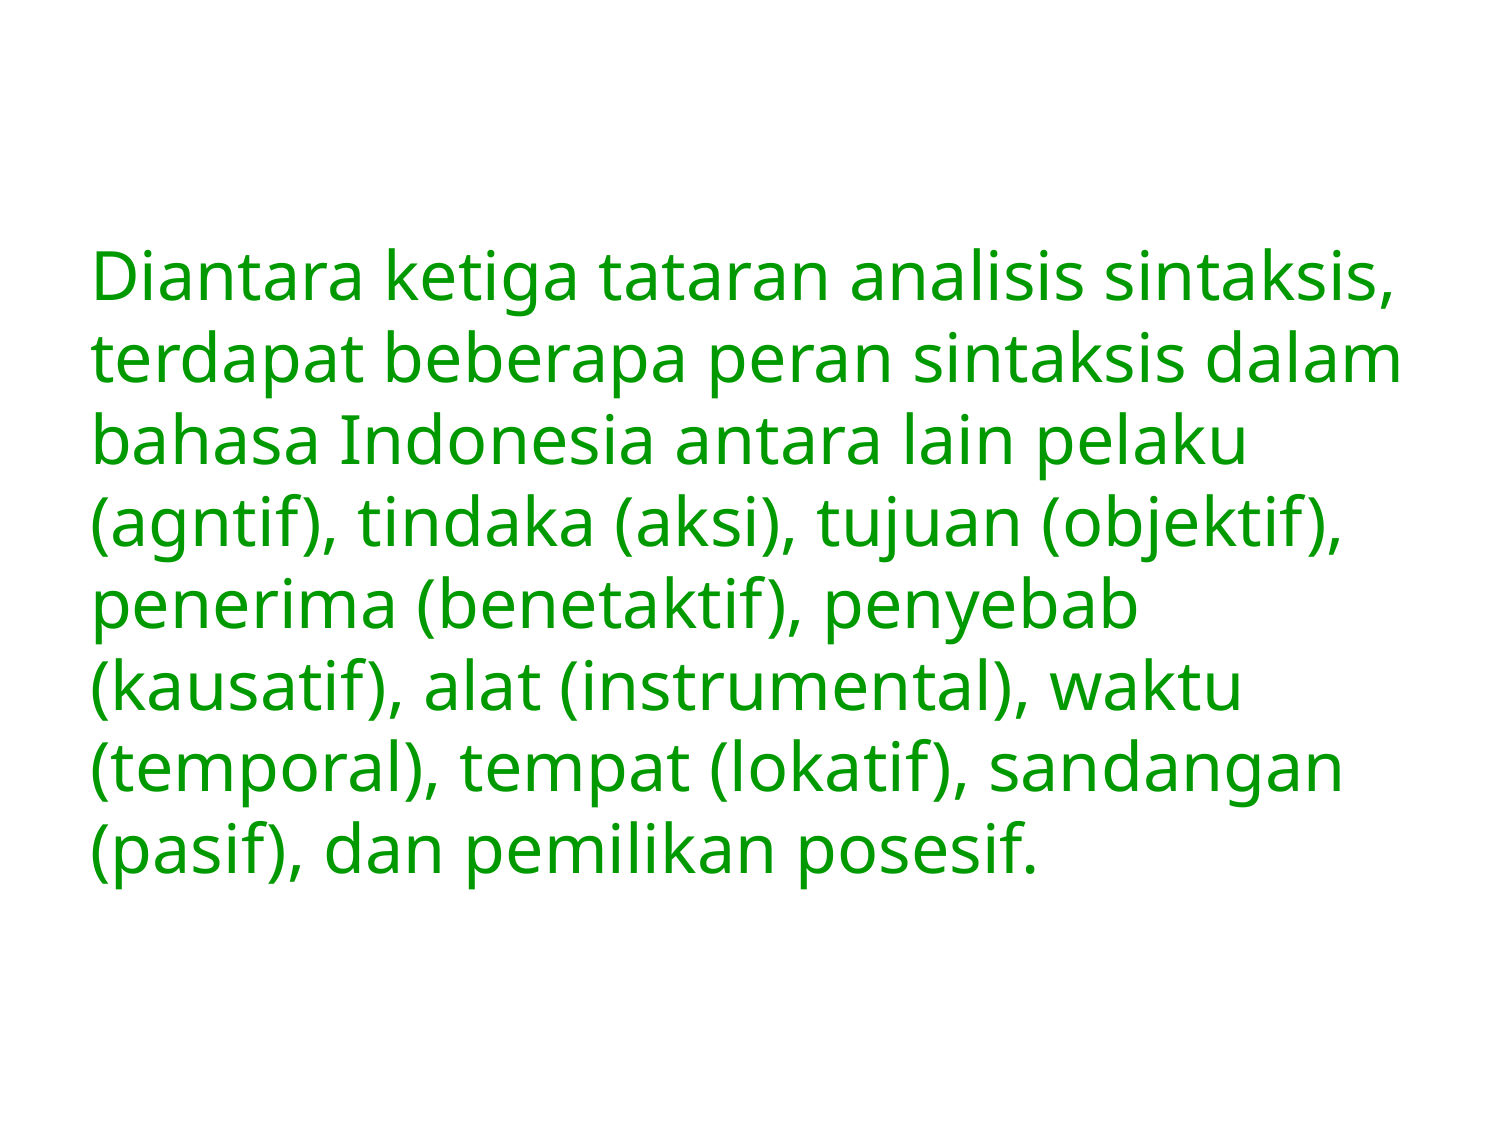

#
Diantara ketiga tataran analisis sintaksis, terdapat beberapa peran sintaksis dalam bahasa Indonesia antara lain pelaku (agntif), tindaka (aksi), tujuan (objektif), penerima (benetaktif), penyebab (kausatif), alat (instrumental), waktu (temporal), tempat (lokatif), sandangan (pasif), dan pemilikan posesif.